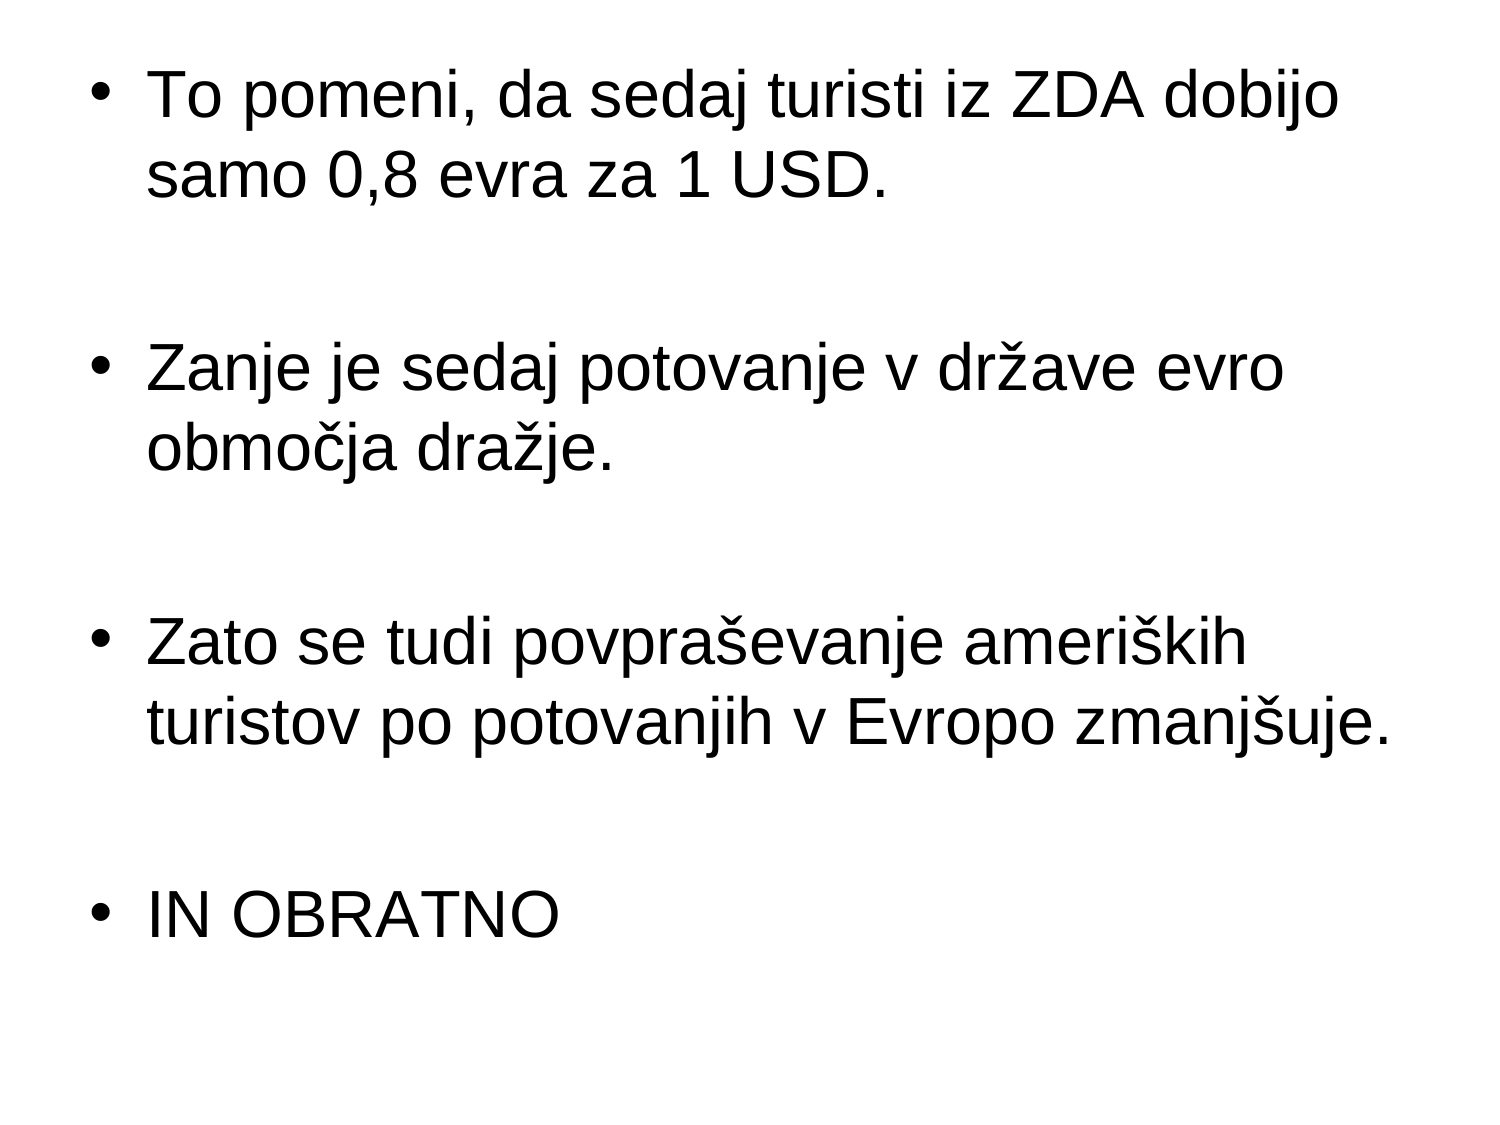

# To pomeni, da sedaj turisti iz ZDA dobijo samo 0,8 evra za 1 USD.
Zanje je sedaj potovanje v države evro območja dražje.
Zato se tudi povpraševanje ameriških turistov po potovanjih v Evropo zmanjšuje.
IN OBRATNO